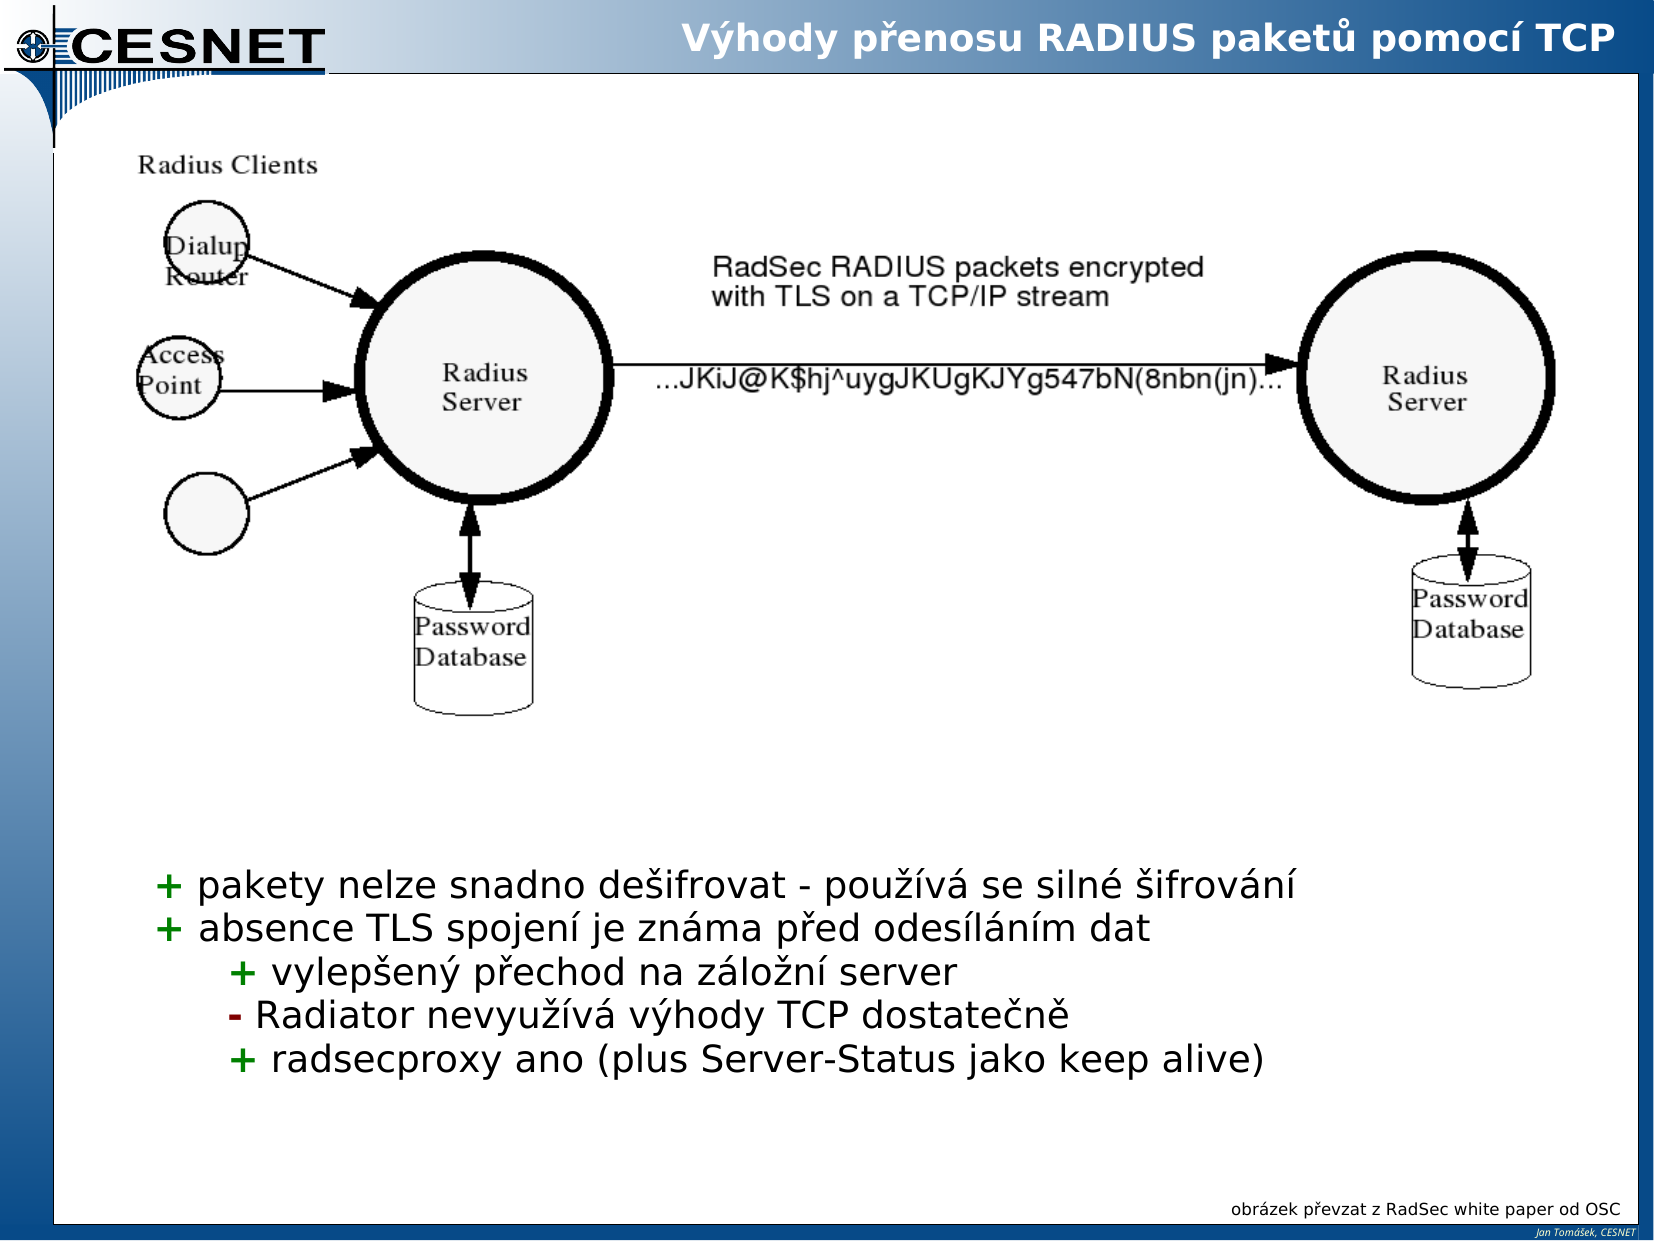

Výhody přenosu RADIUS paketů pomocí TCP
+ pakety nelze snadno dešifrovat - používá se silné šifrování
+ absence TLS spojení je známa před odesíláním dat
	+ vylepšený přechod na záložní server
	- Radiator nevyužívá výhody TCP dostatečně
	+ radsecproxy ano (plus Server-Status jako keep alive)
obrázek převzat z RadSec white paper od OSC
Jan Tomášek, CESNET